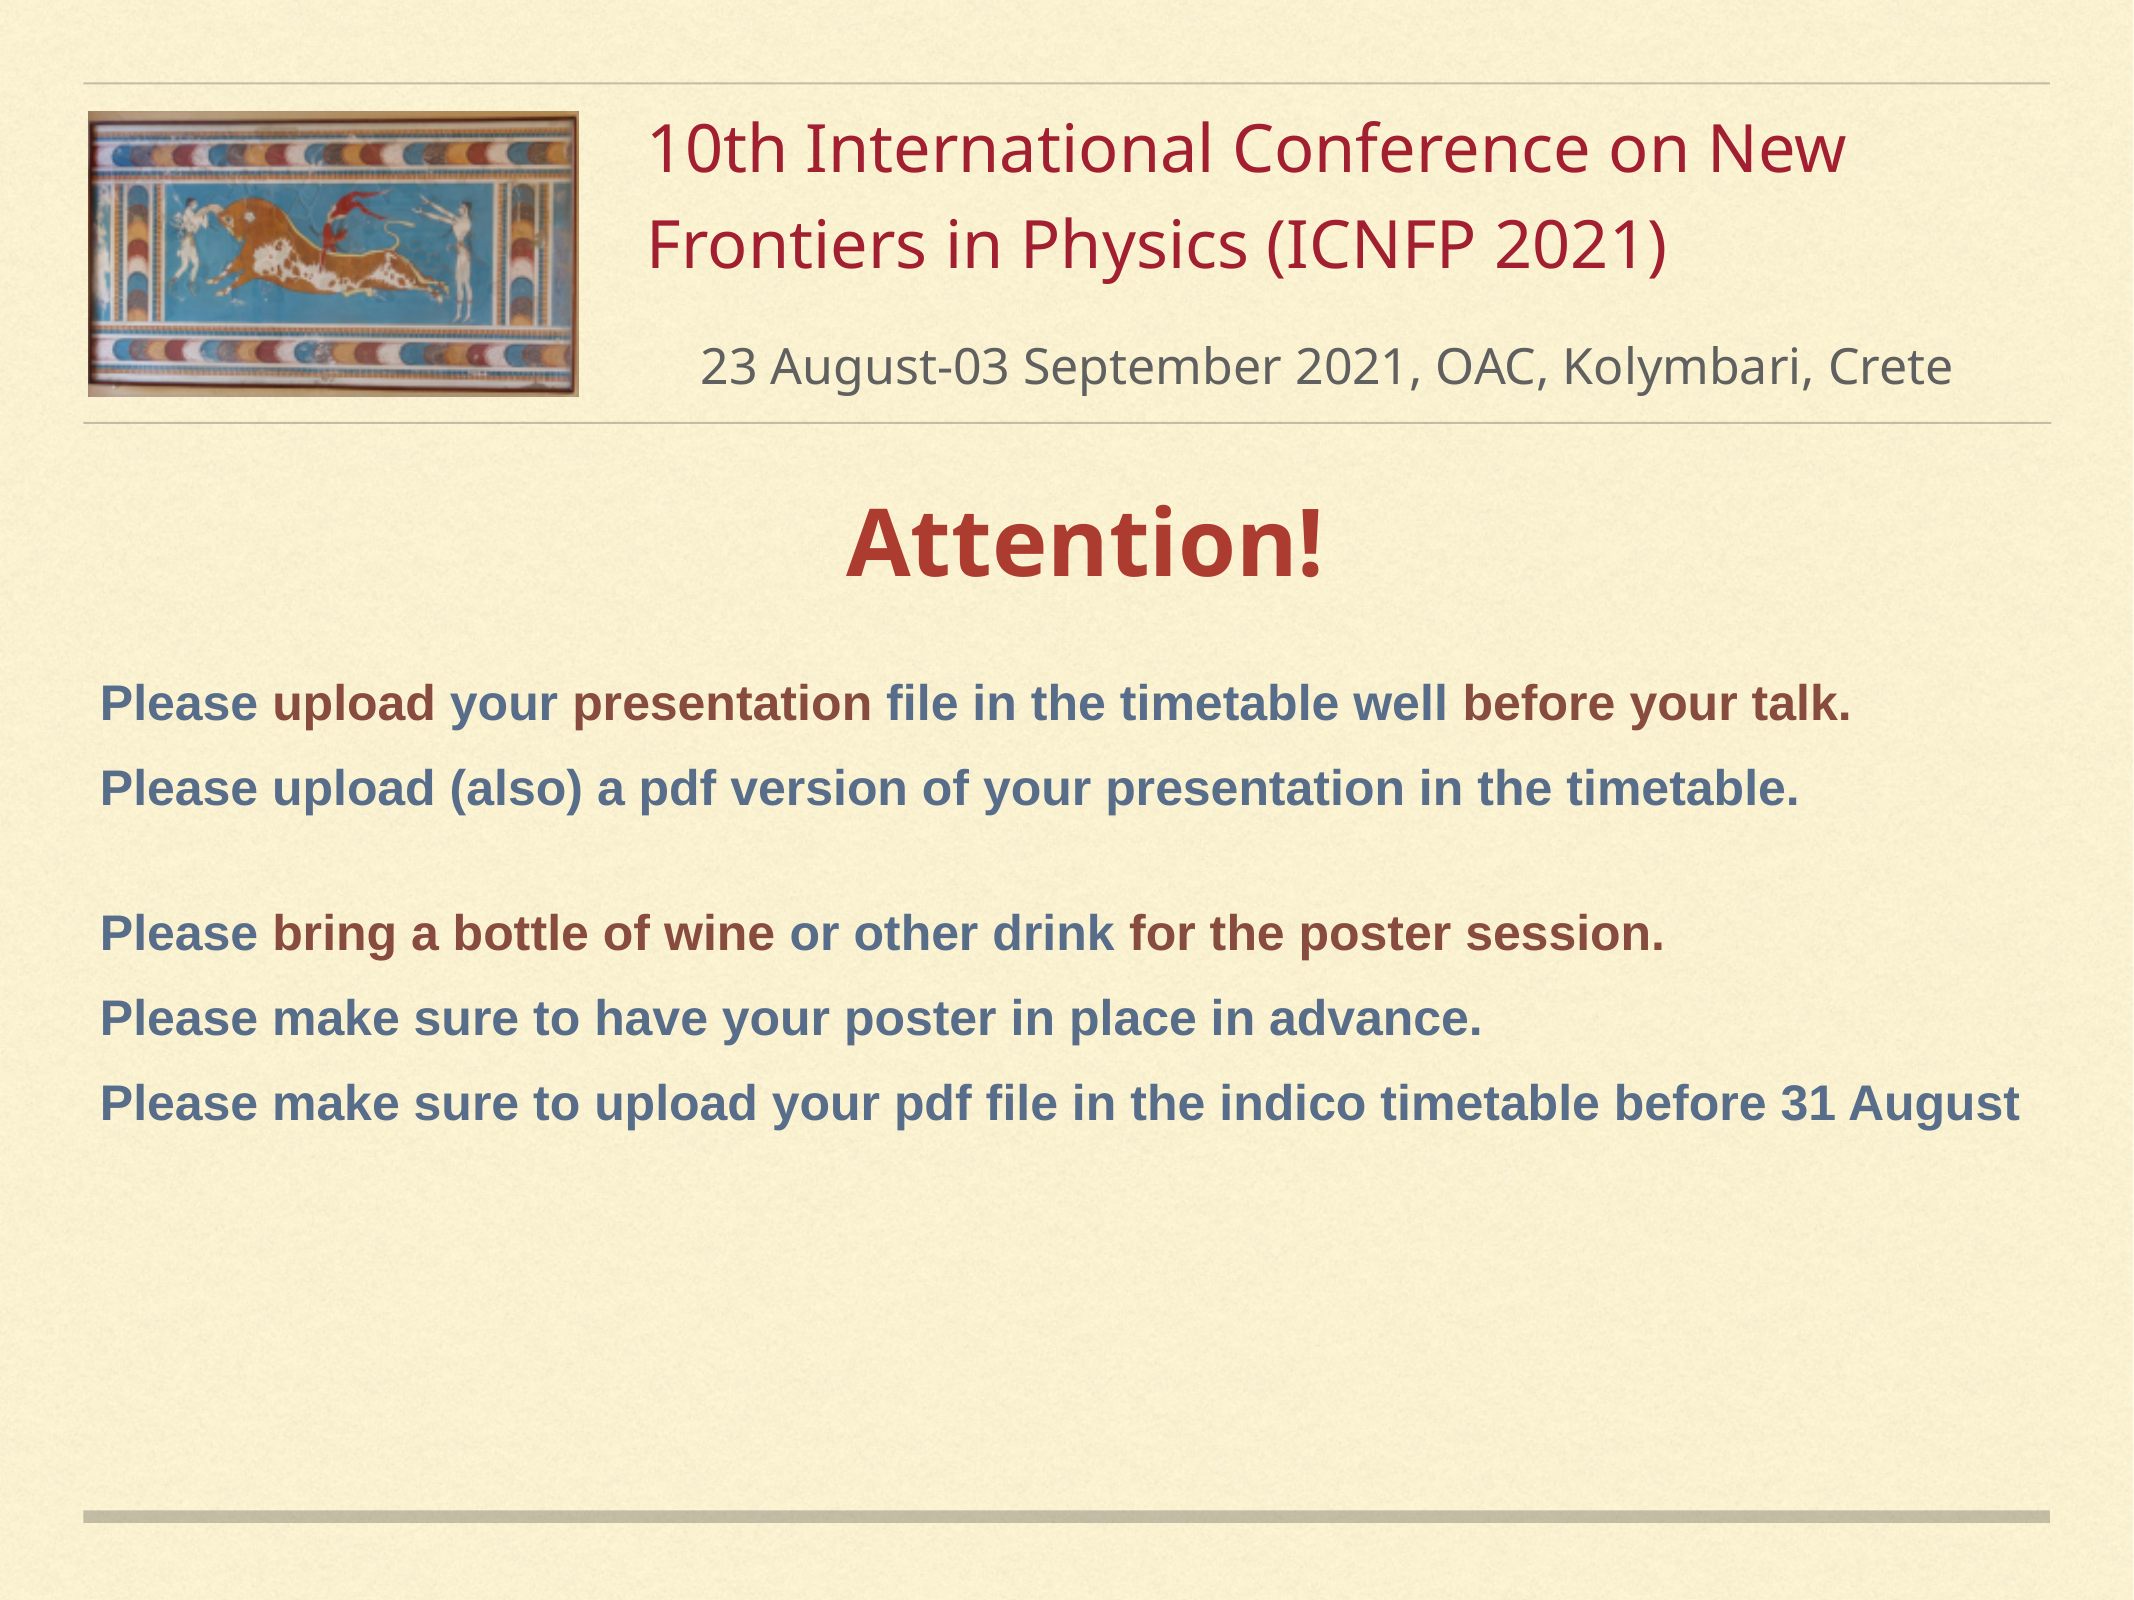

# 10th International Conference on New Frontiers in Physics (ICNFP 2021)
23 August-03 September 2021, OAC, Kolymbari, Crete
Attention!
Please upload your presentation file in the timetable well before your talk.
Please upload (also) a pdf version of your presentation in the timetable.
Please bring a bottle of wine or other drink for the poster session.
Please make sure to have your poster in place in advance.
Please make sure to upload your pdf file in the indico timetable before 31 August